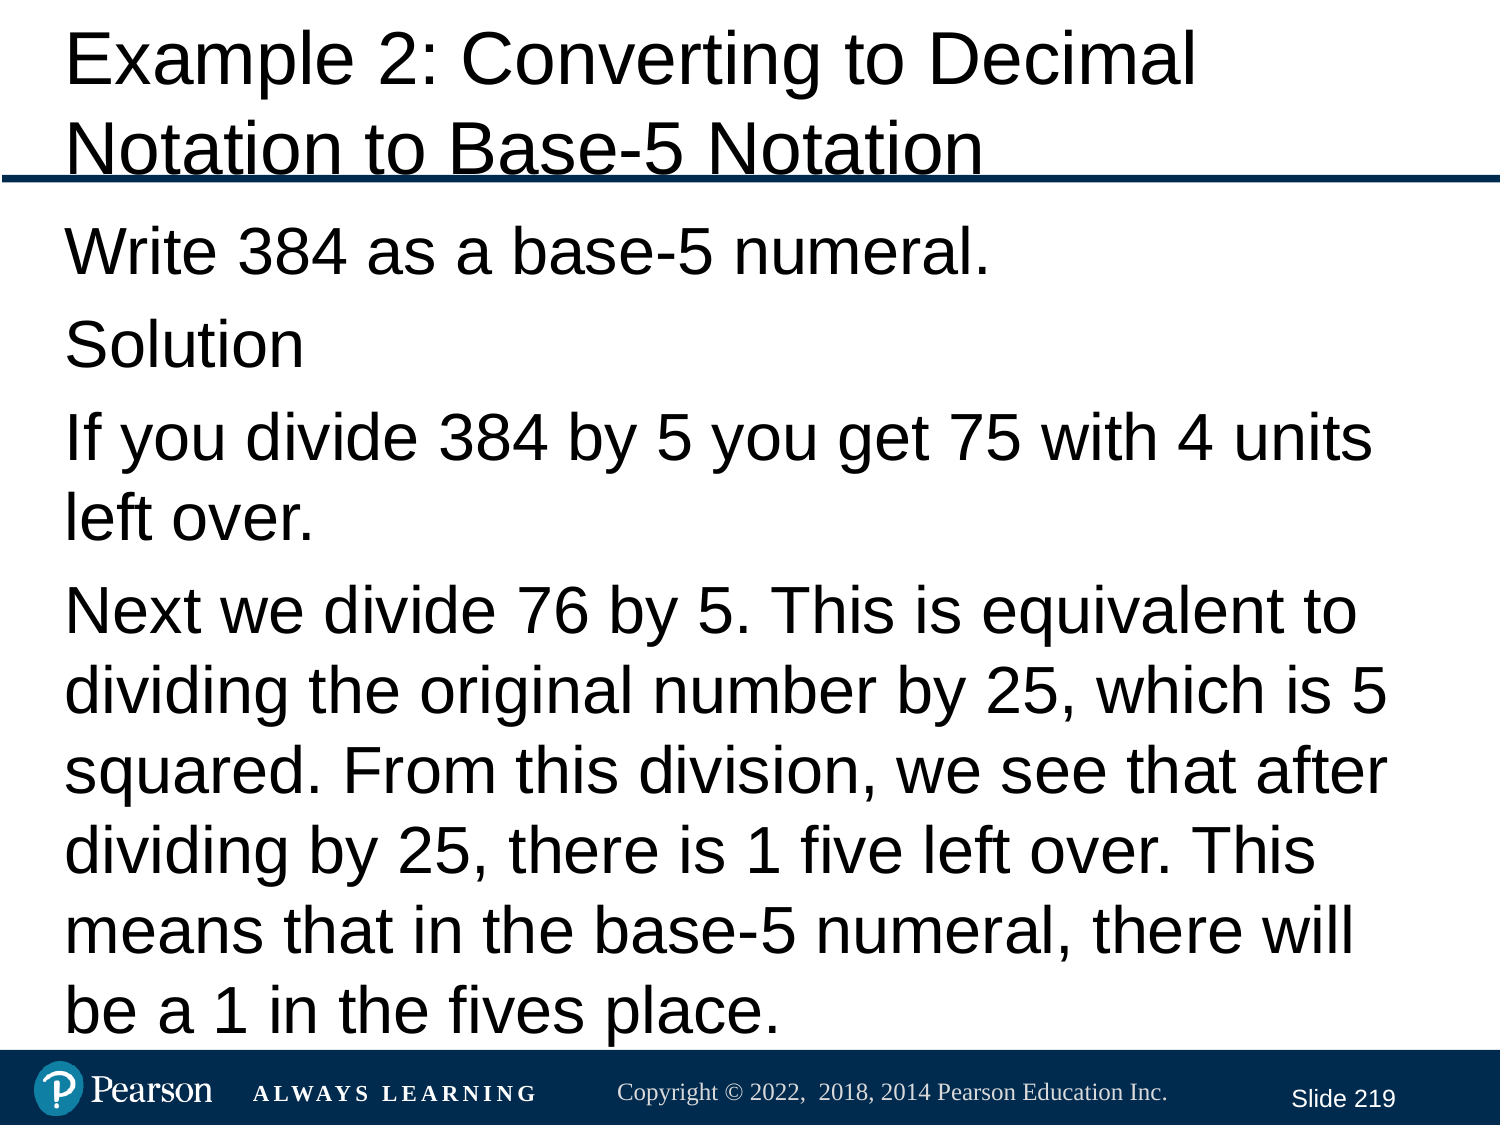

# Example 2: Converting to Decimal Notation to Base-5 Notation
Write 384 as a base-5 numeral.
Solution
If you divide 384 by 5 you get 75 with 4 units left over.
Next we divide 76 by 5. This is equivalent to dividing the original number by 25, which is 5 squared. From this division, we see that after dividing by 25, there is 1 five left over. This means that in the base-5 numeral, there will be a 1 in the fives place.